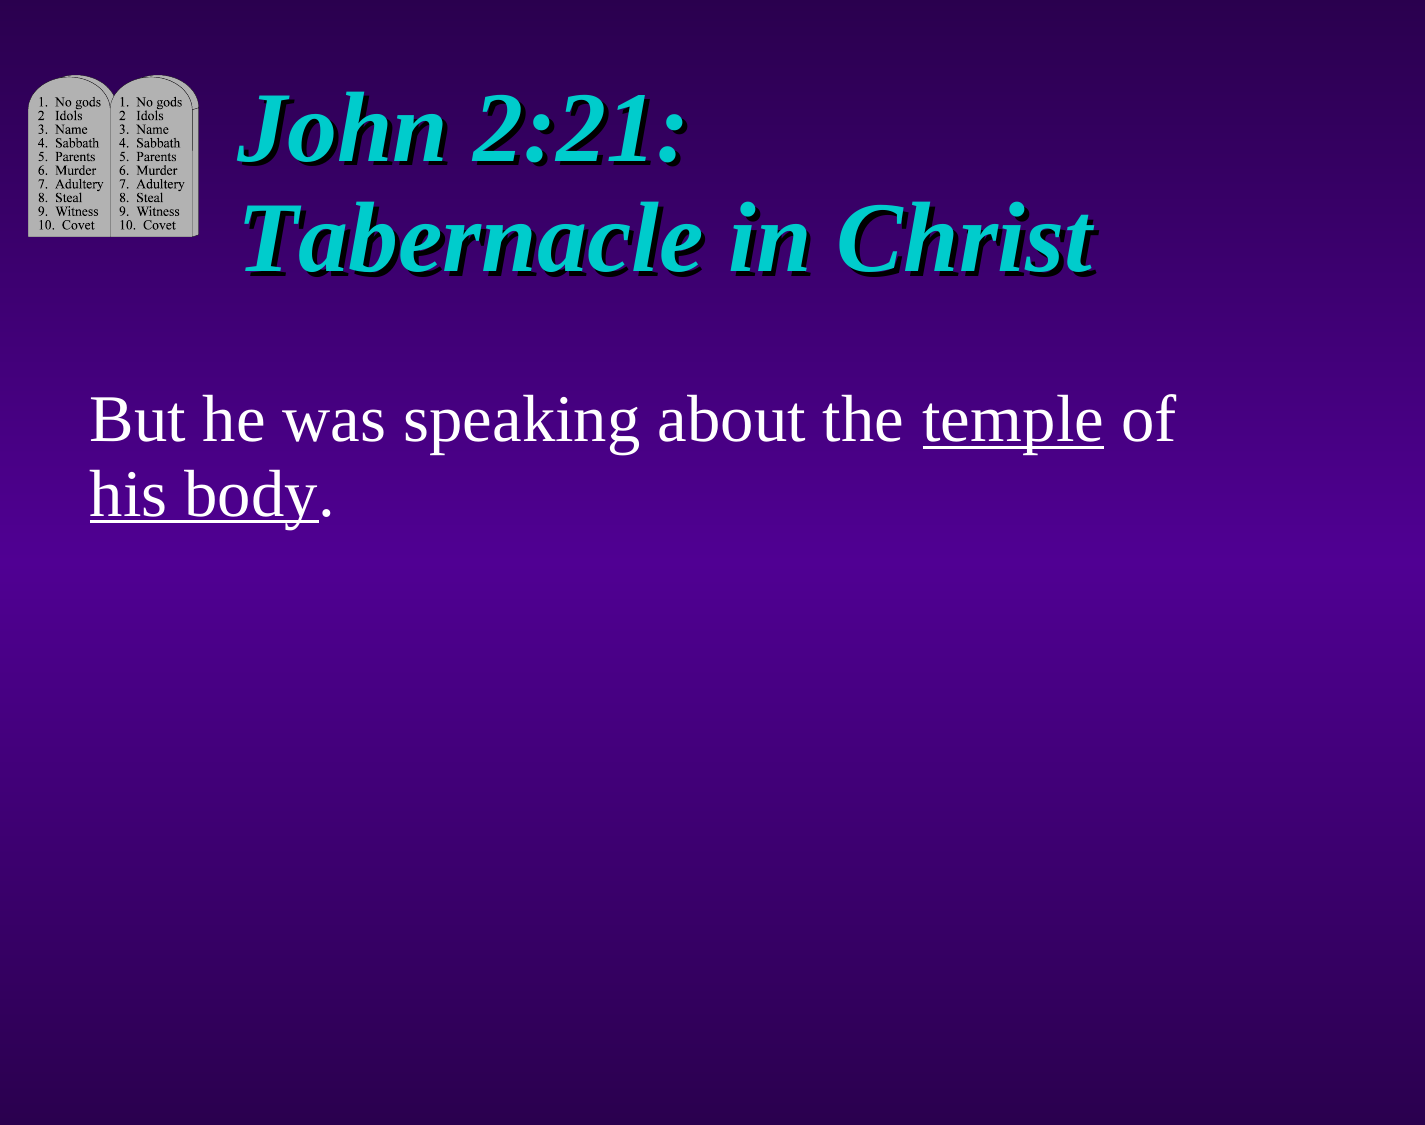

# John 2:21: Tabernacle in Christ
But he was speaking about the temple of his body.